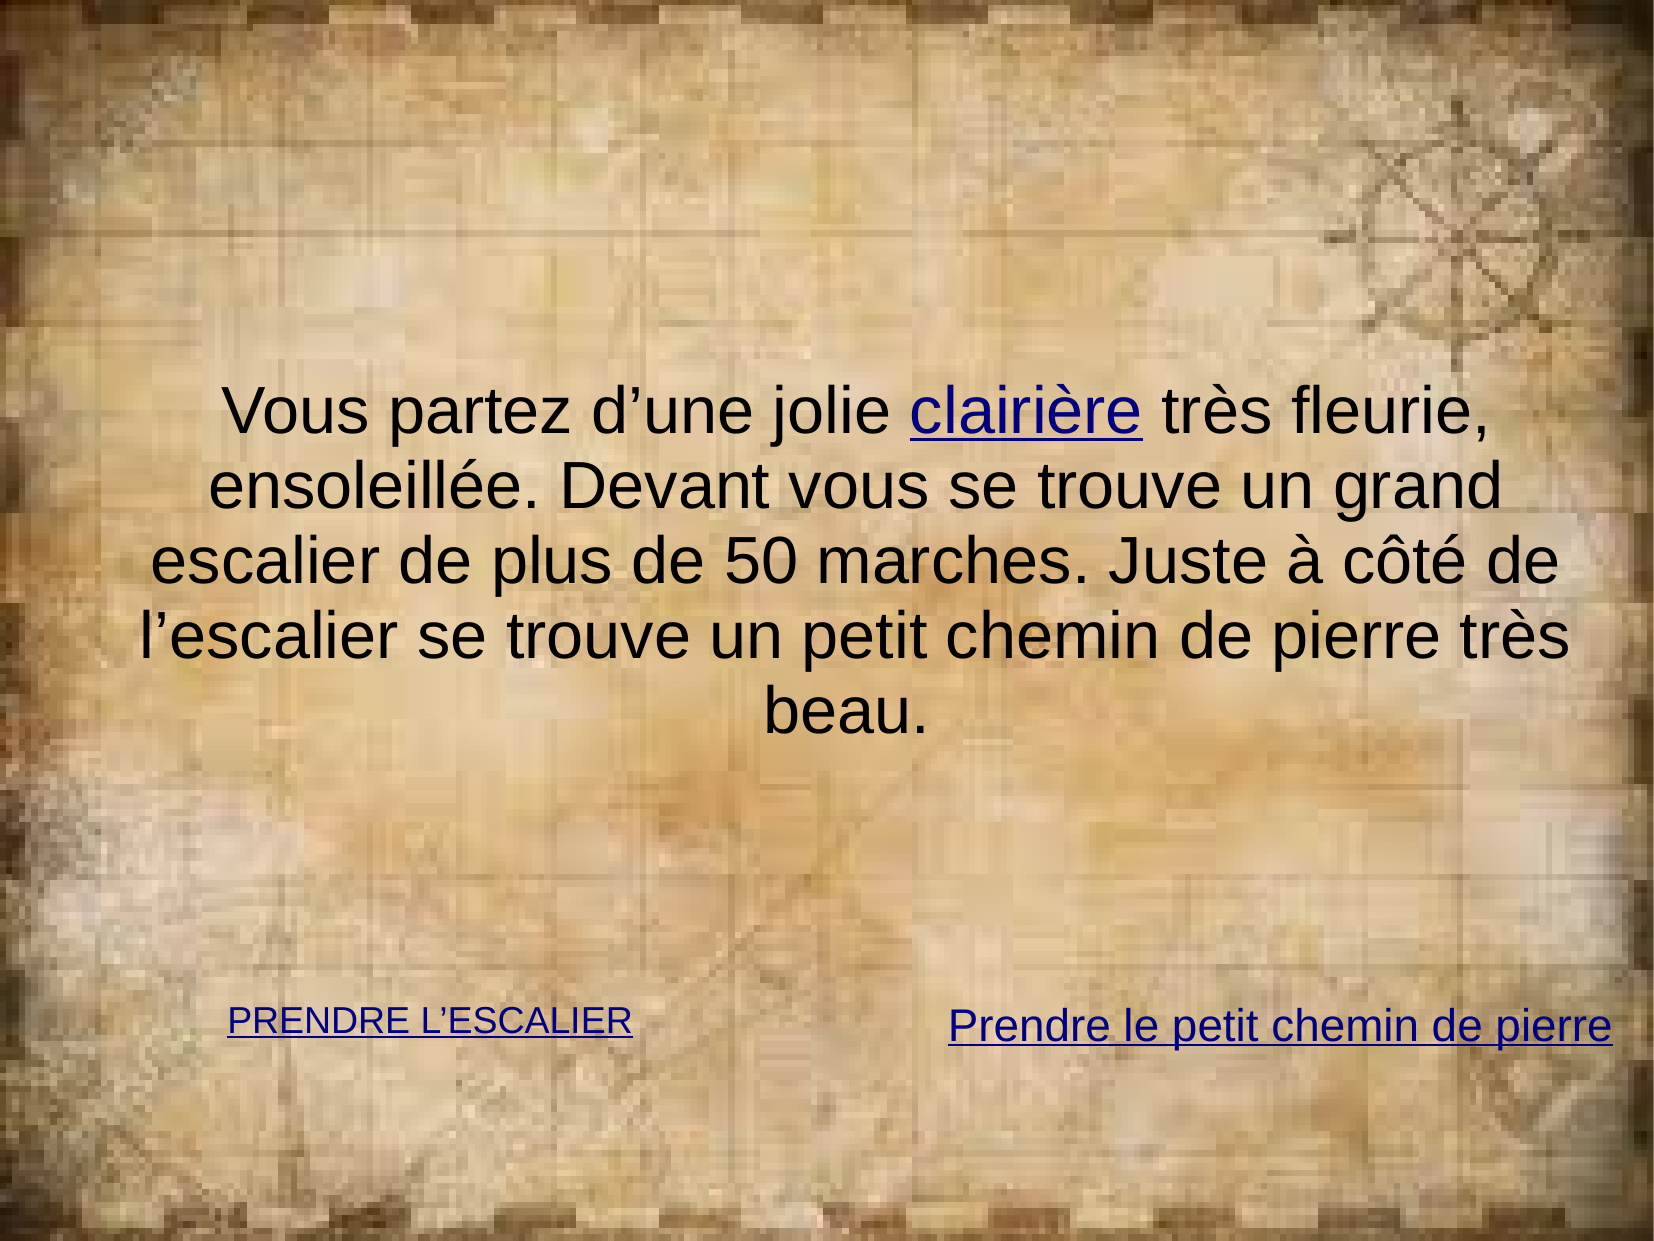

#
Vous partez d’une jolie clairière très fleurie, ensoleillée. Devant vous se trouve un grand escalier de plus de 50 marches. Juste à côté de l’escalier se trouve un petit chemin de pierre très beau.
PRENDRE L’ESCALIER
Prendre le petit chemin de pierre